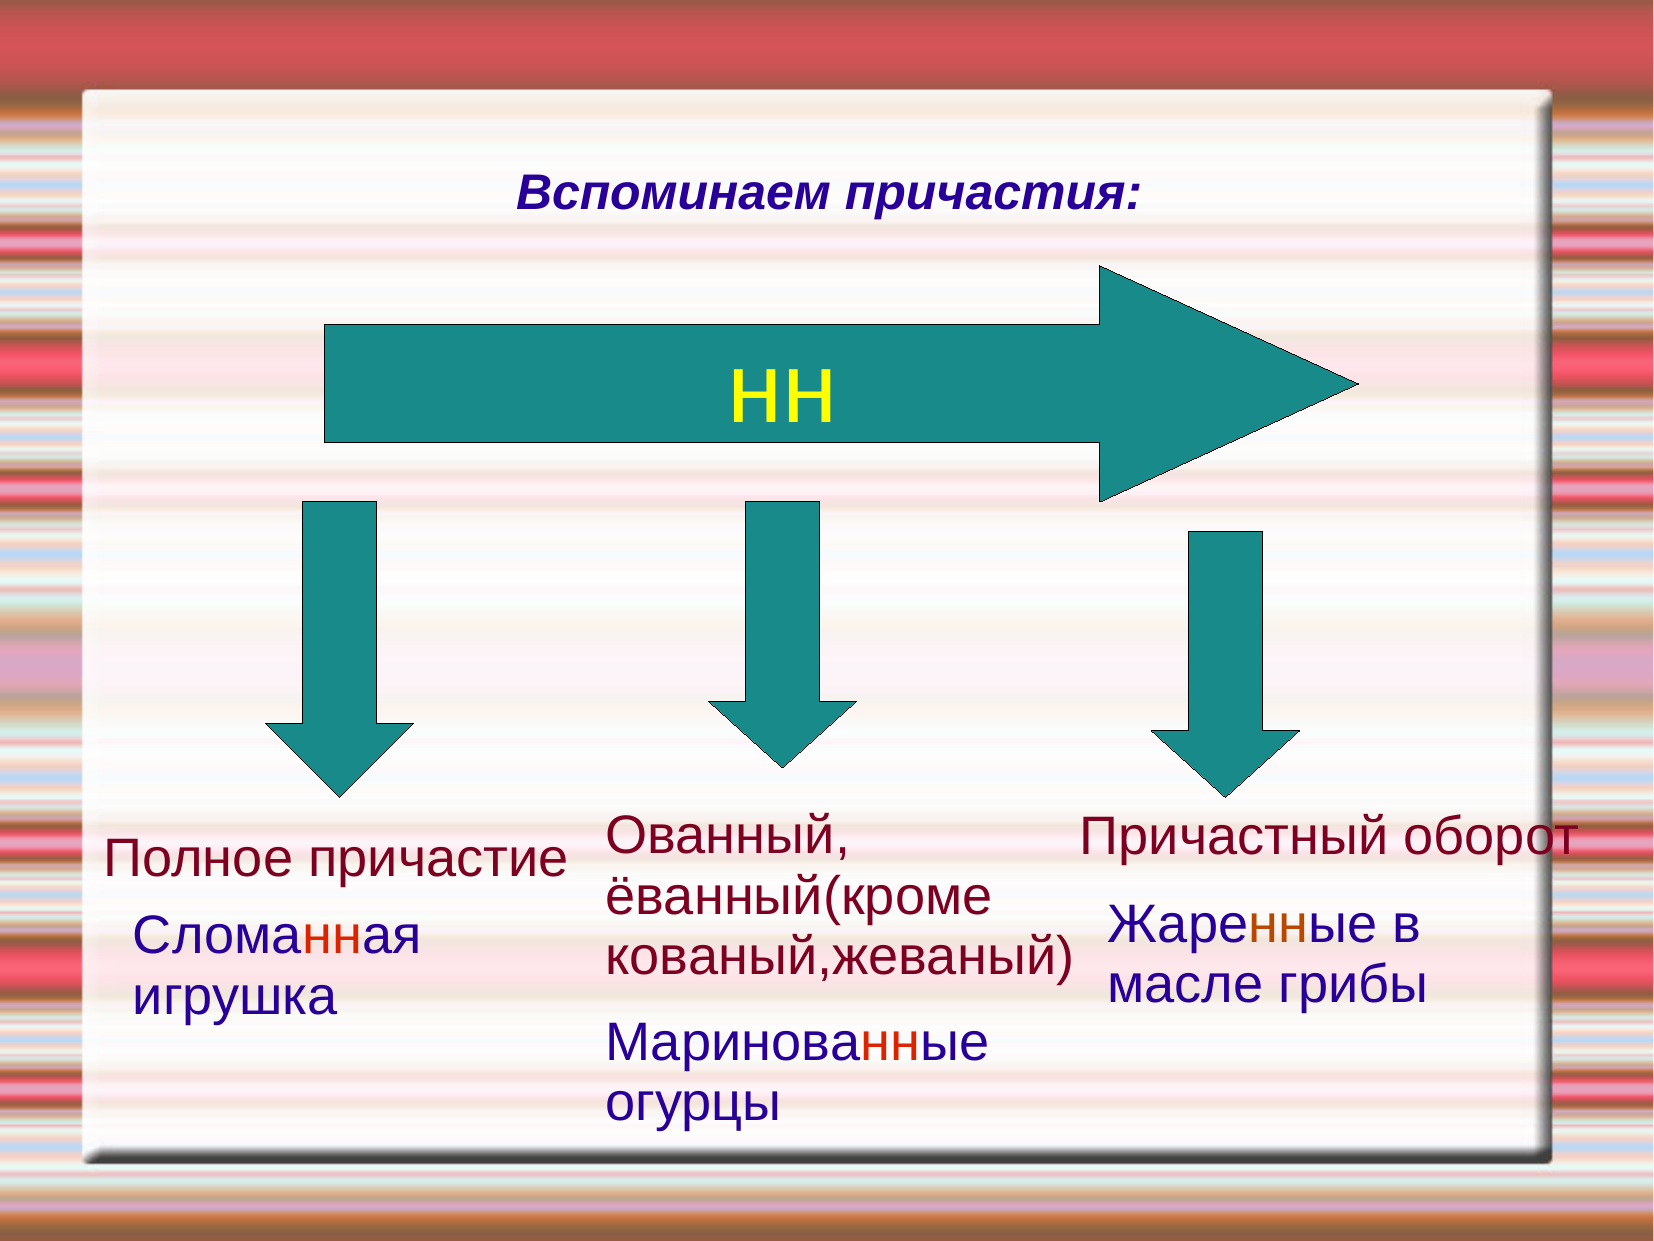

# Вспоминаем причастия:
нн
Ованный,
ёванный(кроме кованый,жеваный)
Причастный оборот
Полное причастие
Жаренные в масле грибы
Сломанная игрушка
Маринованные огурцы